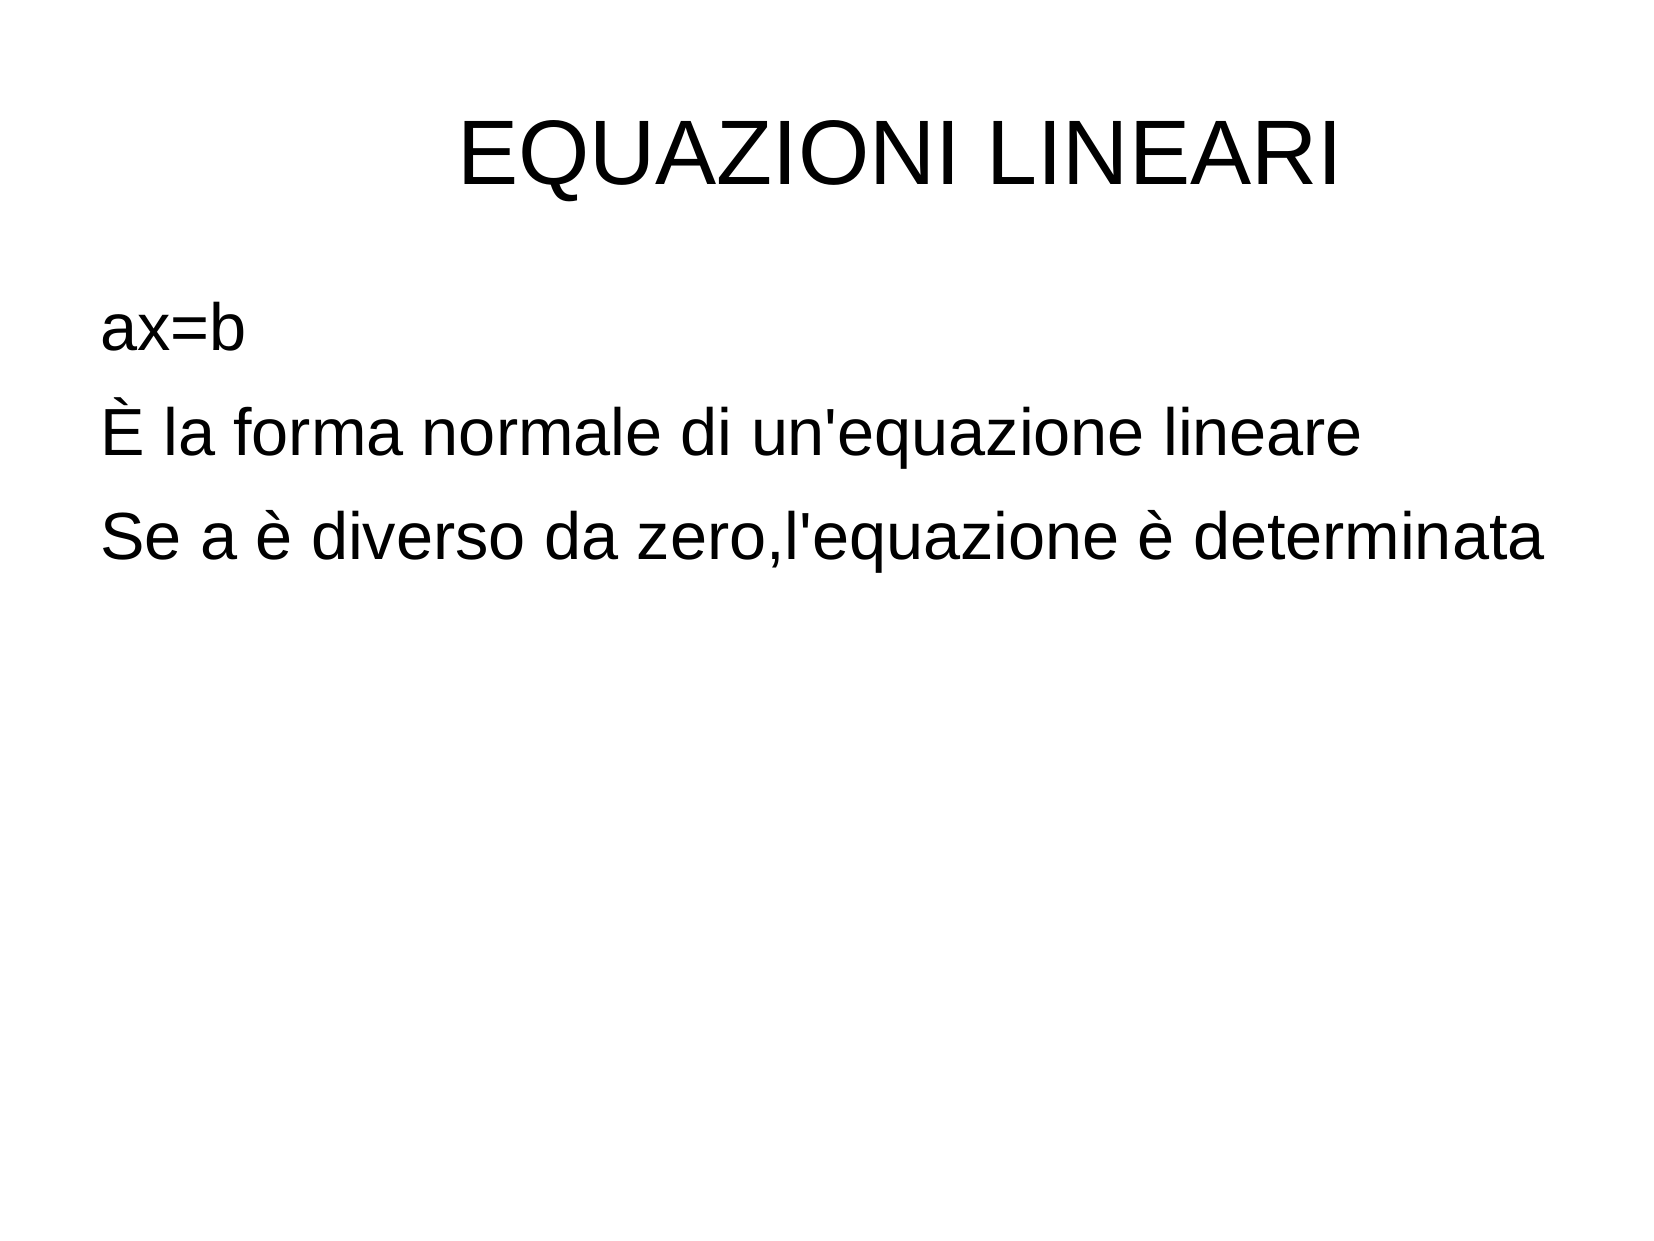

# EQUAZIONI LINEARI
ax=b
È la forma normale di un'equazione lineare
Se a è diverso da zero,l'equazione è determinata